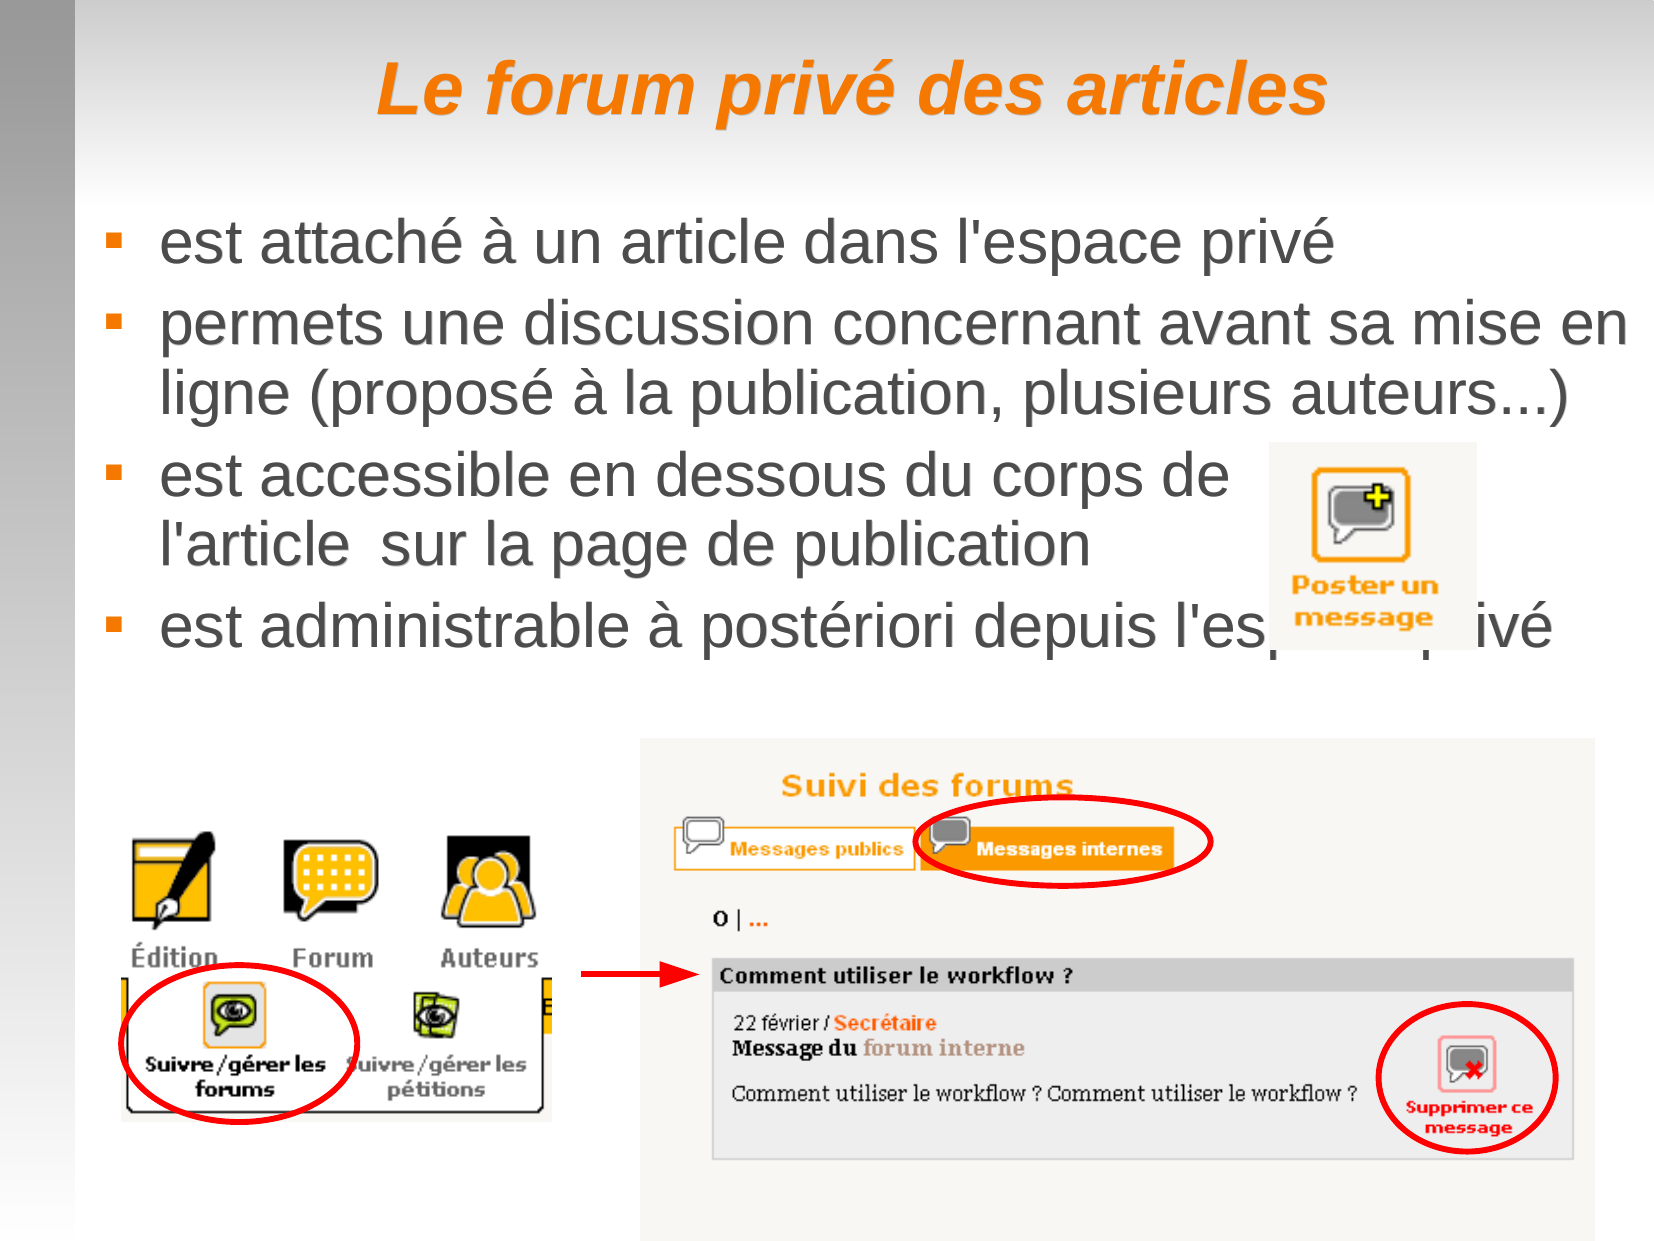

# Le forum privé des articles
est attaché à un article dans l'espace privé
permets une discussion concernant avant sa mise en ligne (proposé à la publication, plusieurs auteurs...)
est accessible en dessous du corps de 				l'article 	sur la page de publication
est administrable à postériori depuis l'espace privé